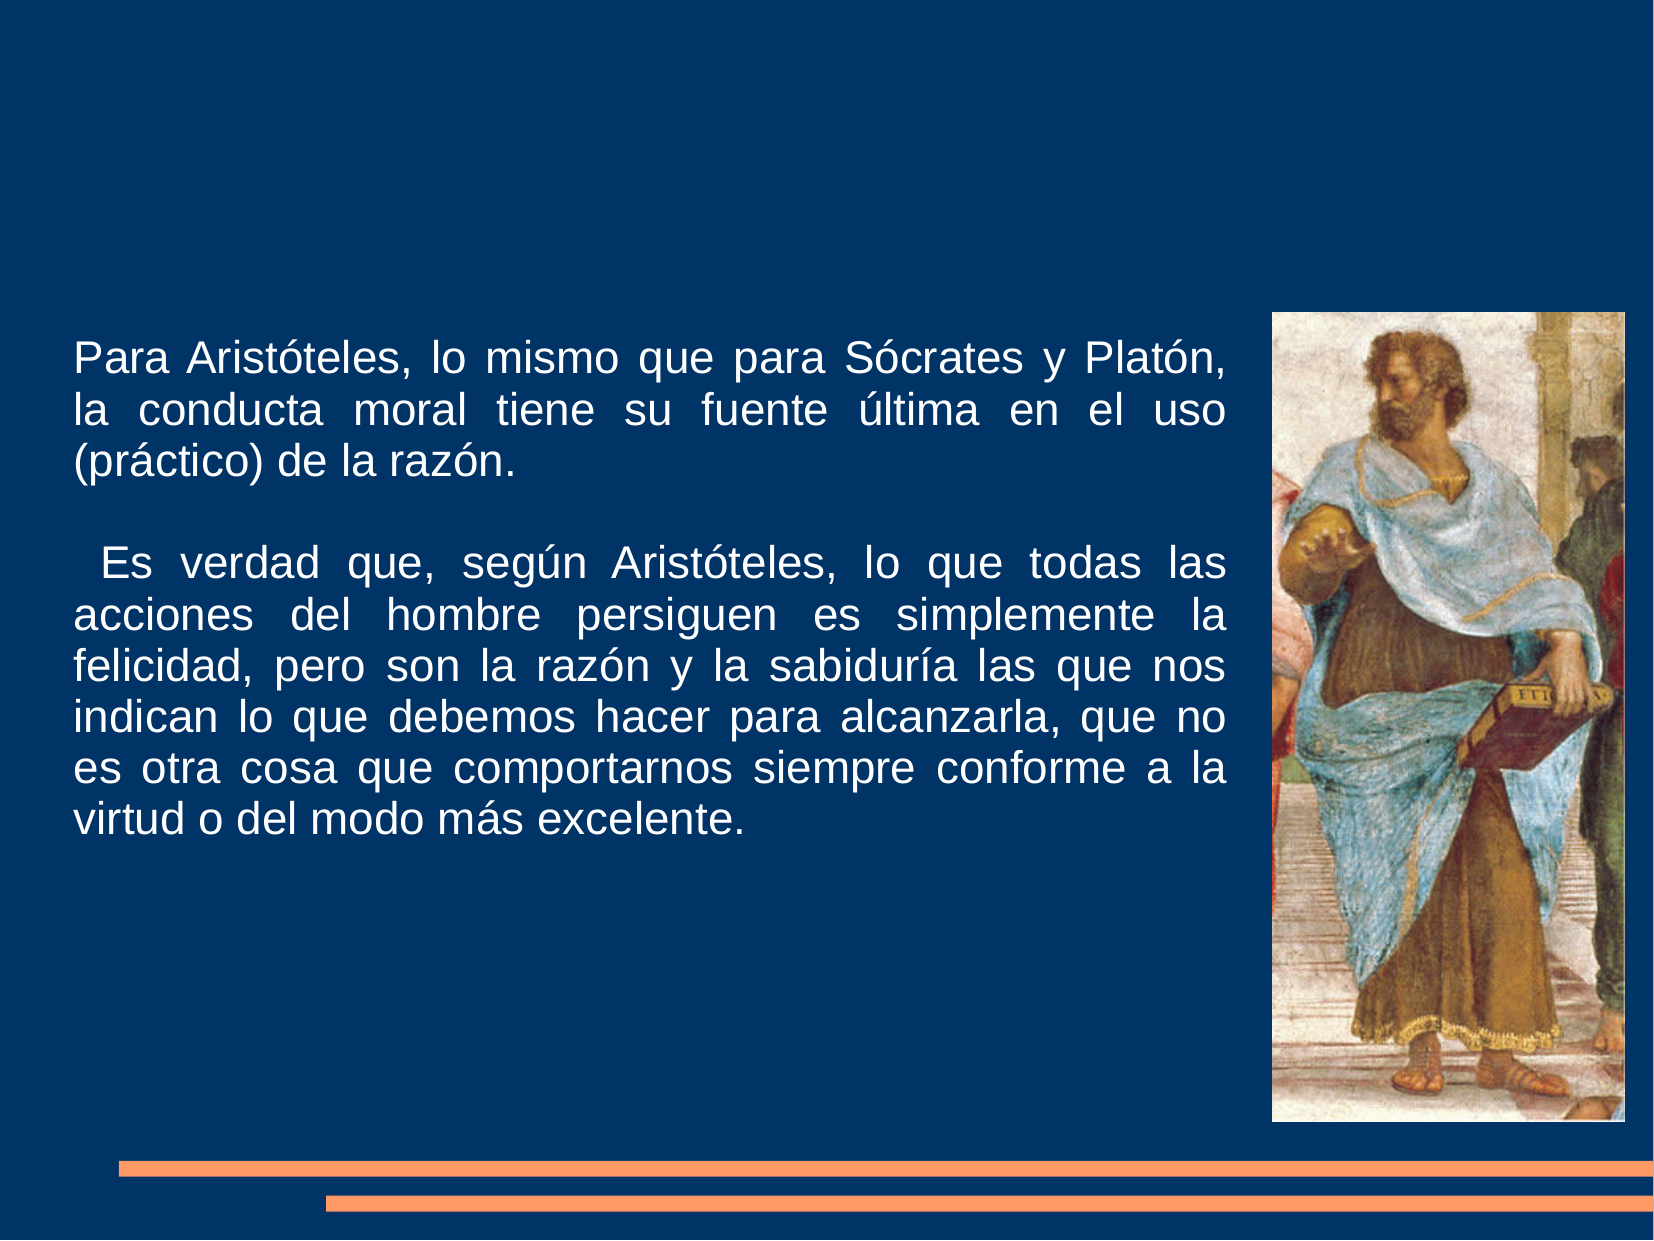

Para Aristóteles, lo mismo que para Sócrates y Platón, la conducta moral tiene su fuente última en el uso (práctico) de la razón.
 Es verdad que, según Aristóteles, lo que todas las acciones del hombre persiguen es simplemente la felicidad, pero son la razón y la sabiduría las que nos indican lo que debemos hacer para alcanzarla, que no es otra cosa que comportarnos siempre conforme a la virtud o del modo más excelente.